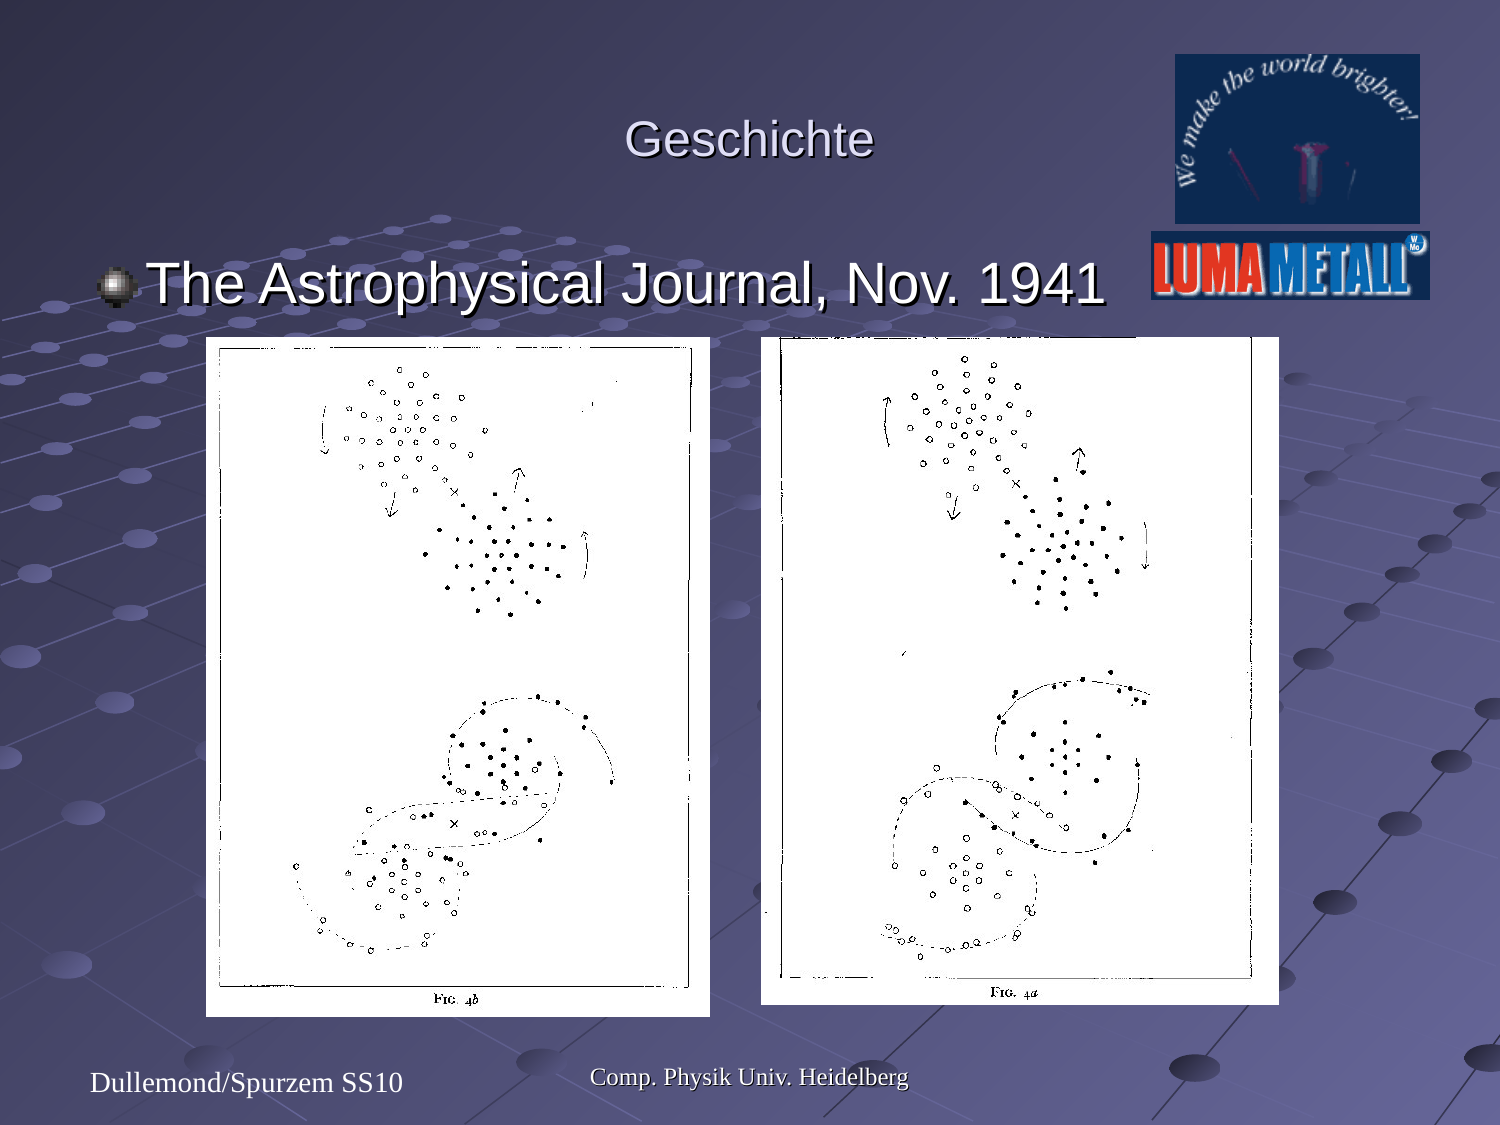

# Geschichte
The Astrophysical Journal, Nov. 1941
August 22, 2002